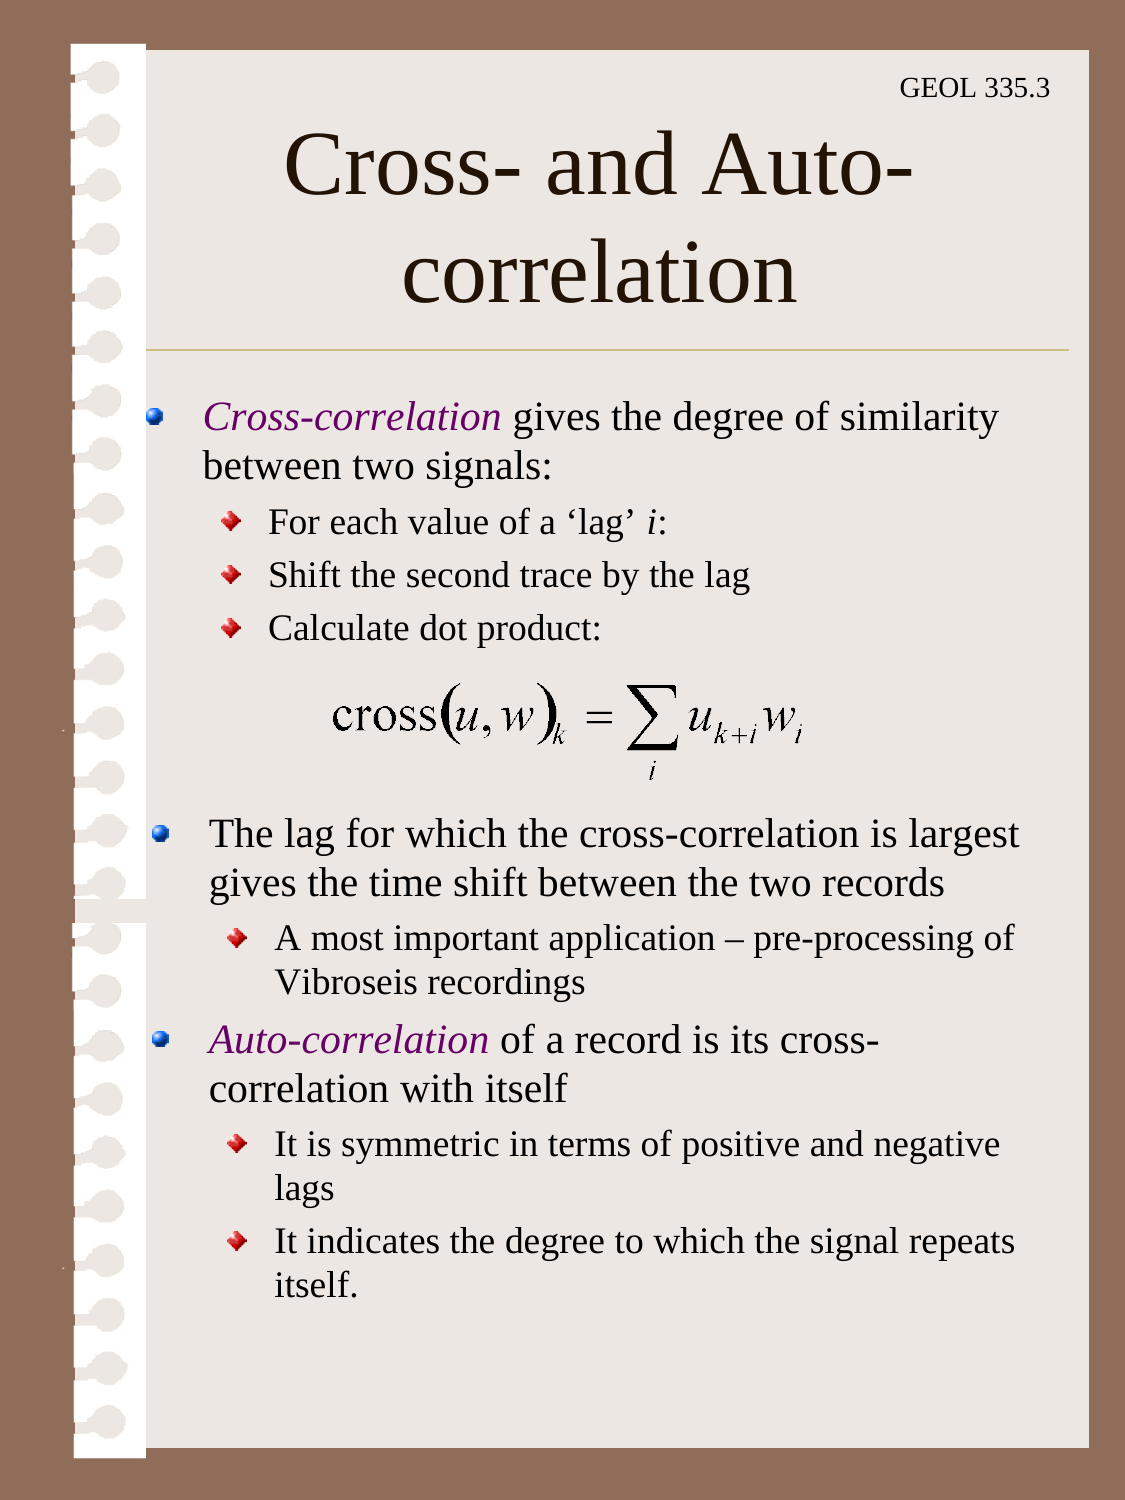

# Cross- and Auto-correlation
Cross-correlation gives the degree of similarity between two signals:
For each value of a ‘lag’ i:
Shift the second trace by the lag
Calculate dot product:
The lag for which the cross-correlation is largest gives the time shift between the two records
A most important application – pre-processing of Vibroseis recordings
Auto-correlation of a record is its cross-correlation with itself
It is symmetric in terms of positive and negative lags
It indicates the degree to which the signal repeats itself.